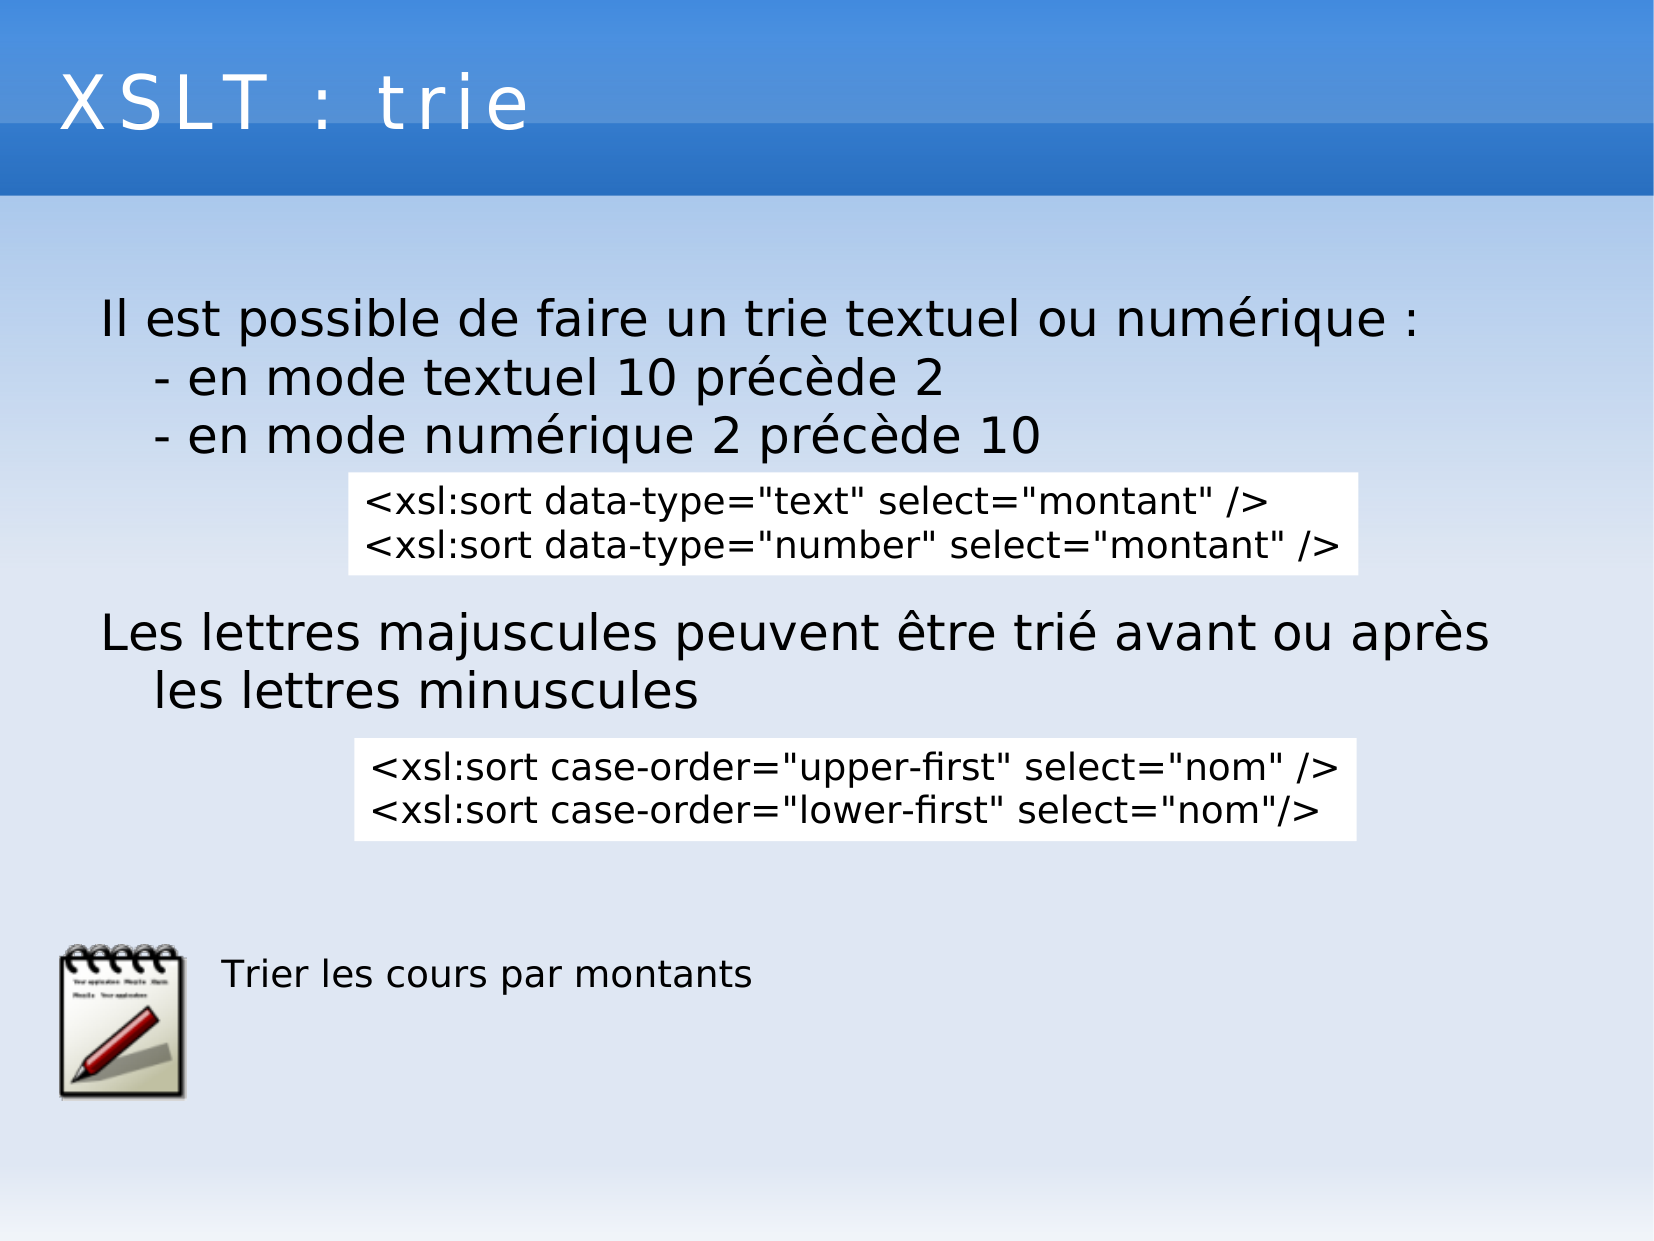

# XSLT : trie
Il est possible de faire un trie textuel ou numérique :
- en mode textuel 10 précède 2
- en mode numérique 2 précède 10
Les lettres majuscules peuvent être trié avant ou après les lettres minuscules
<xsl:sort data-type="text" select="montant" />
<xsl:sort data-type="number" select="montant" />
<xsl:sort case-order="upper-first" select="nom" />
<xsl:sort case-order="lower-first" select="nom"/>
Trier les cours par montants